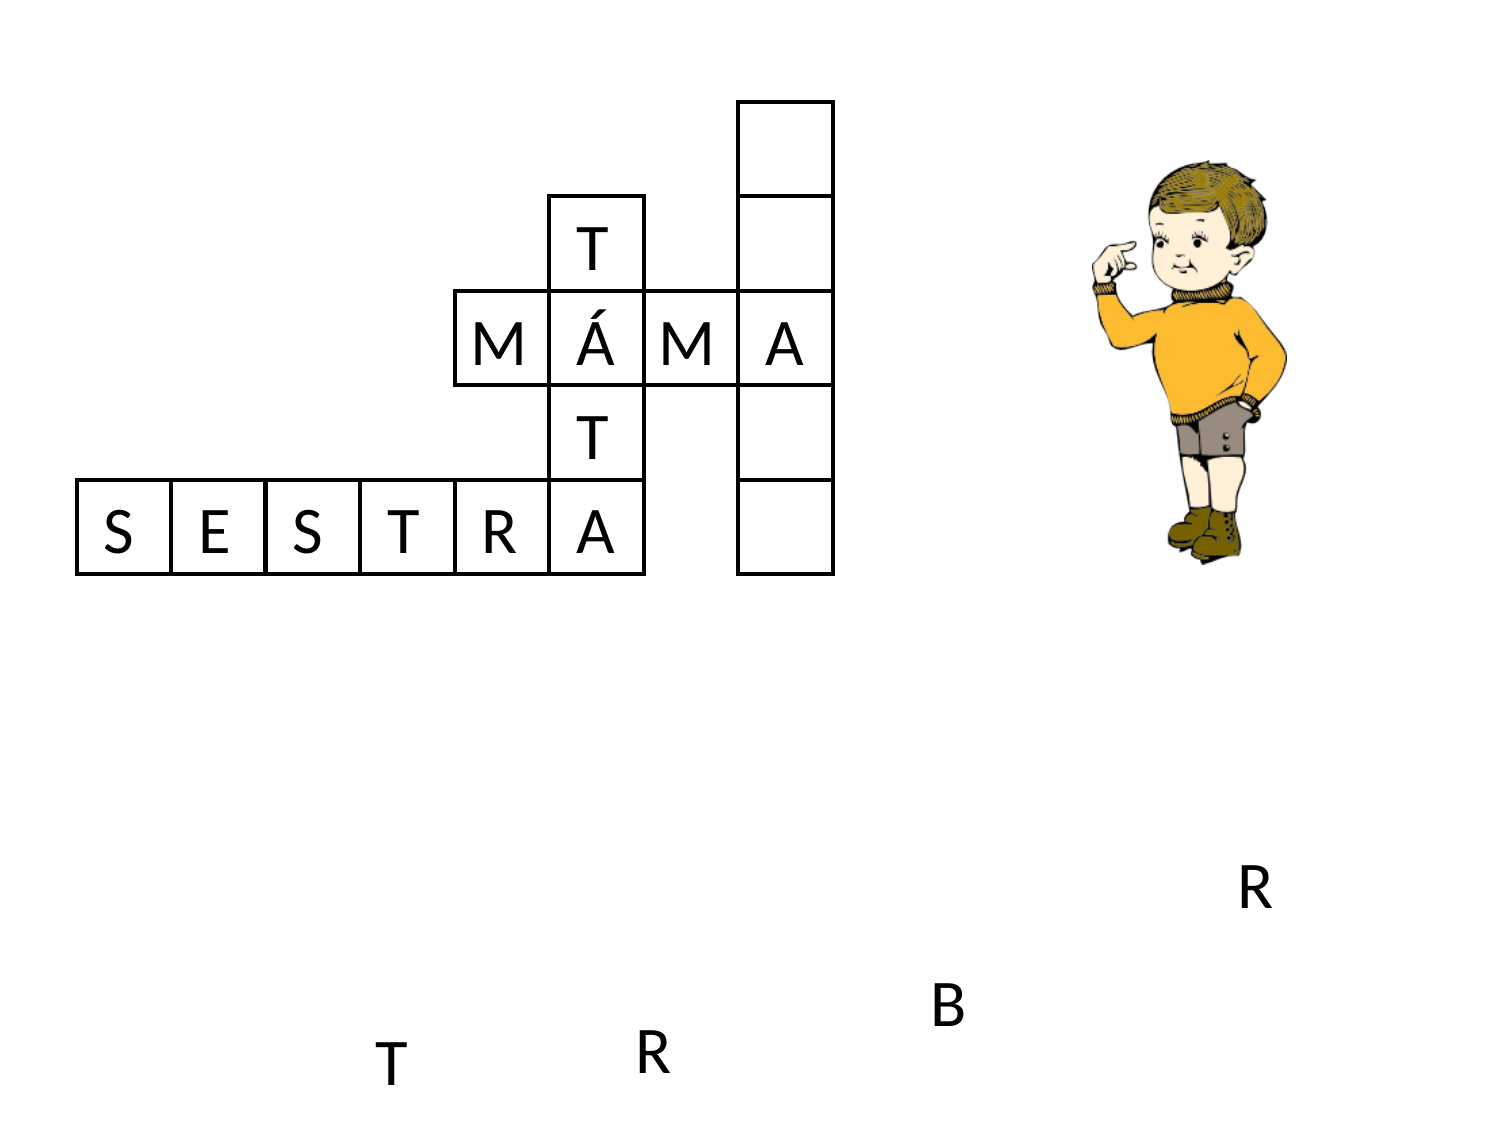

T
M
Á
M
A
A
T
S
E
S
T
R
A
R
B
R
T